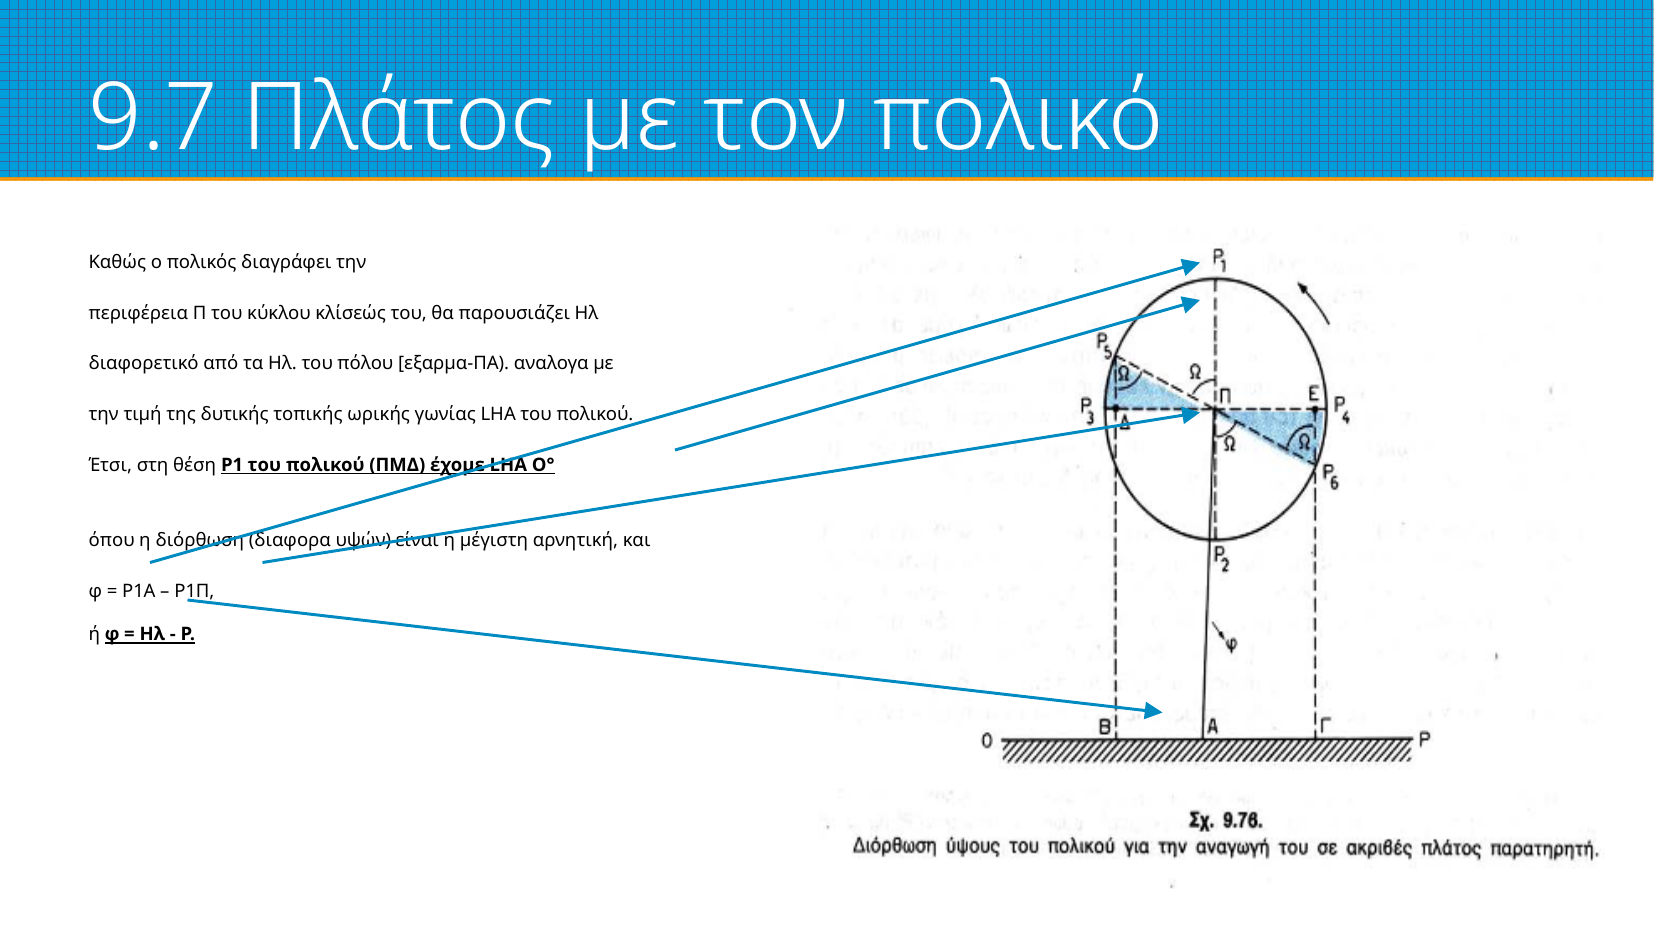

# 9.7 Πλάτος με τον πολικό
Καθώς ο πολικός διαγράφει την
περιφέρεια Π του κύκλου κλίσεώς του, θα παρουσιάζει Ηλ
διαφορετικό από τα Ηλ. του πόλου [εξαρμα-ΠΑ). αναλογα με
την τιμή της δυτικής τοπικής ωρικής γωνίας LΗΑ του πολικού.
Έτσι, στη θέση Ρ1 του πολικού (ΠΜΔ) έχομε LΗΑ Ο°
όπου η διόρθωση (διαφορα υψών) είναι η μέγιστη αρνητική, και
φ = Ρ1Α – Ρ1Π,
ή φ = Ηλ - Ρ.